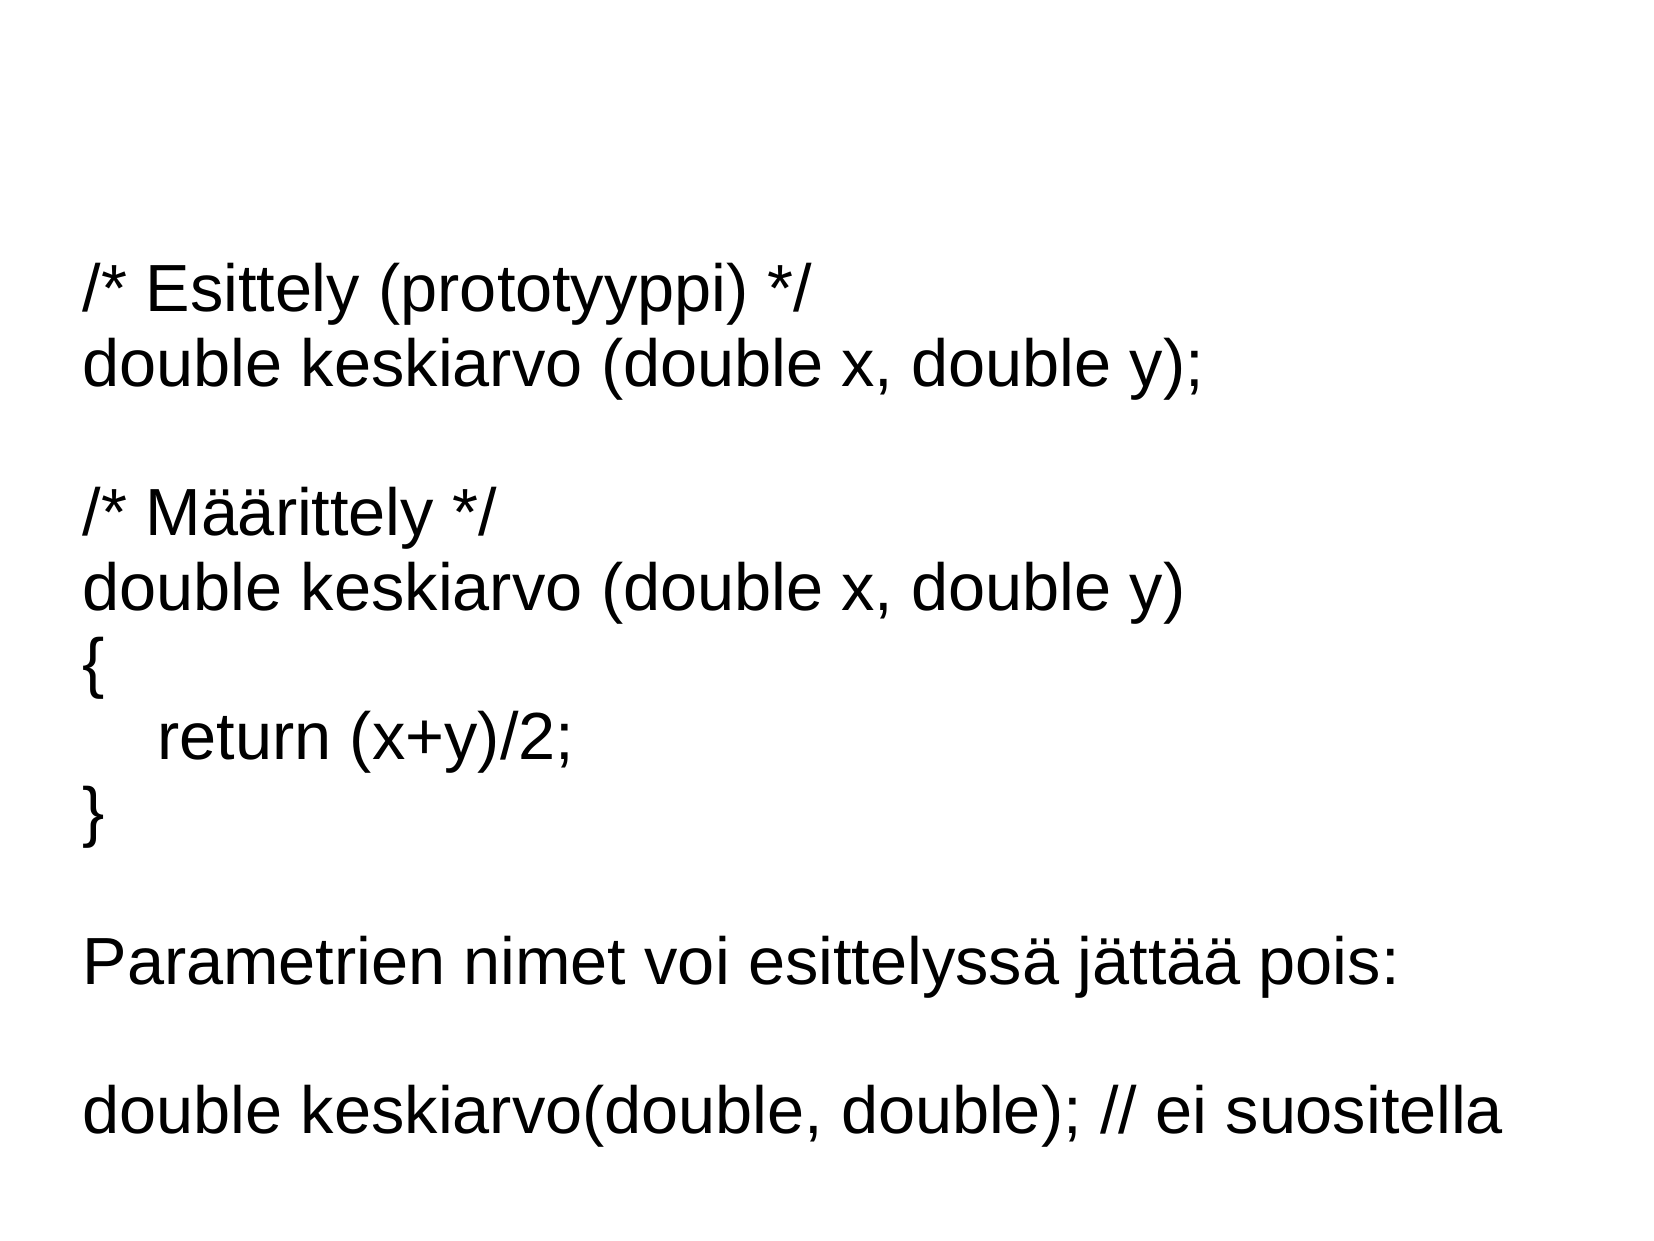

/* Esittely (prototyyppi) */
double keskiarvo (double x, double y);
/* Määrittely */
double keskiarvo (double x, double y)
{
	return (x+y)/2;
}
Parametrien nimet voi esittelyssä jättää pois:
double keskiarvo(double, double); // ei suositella